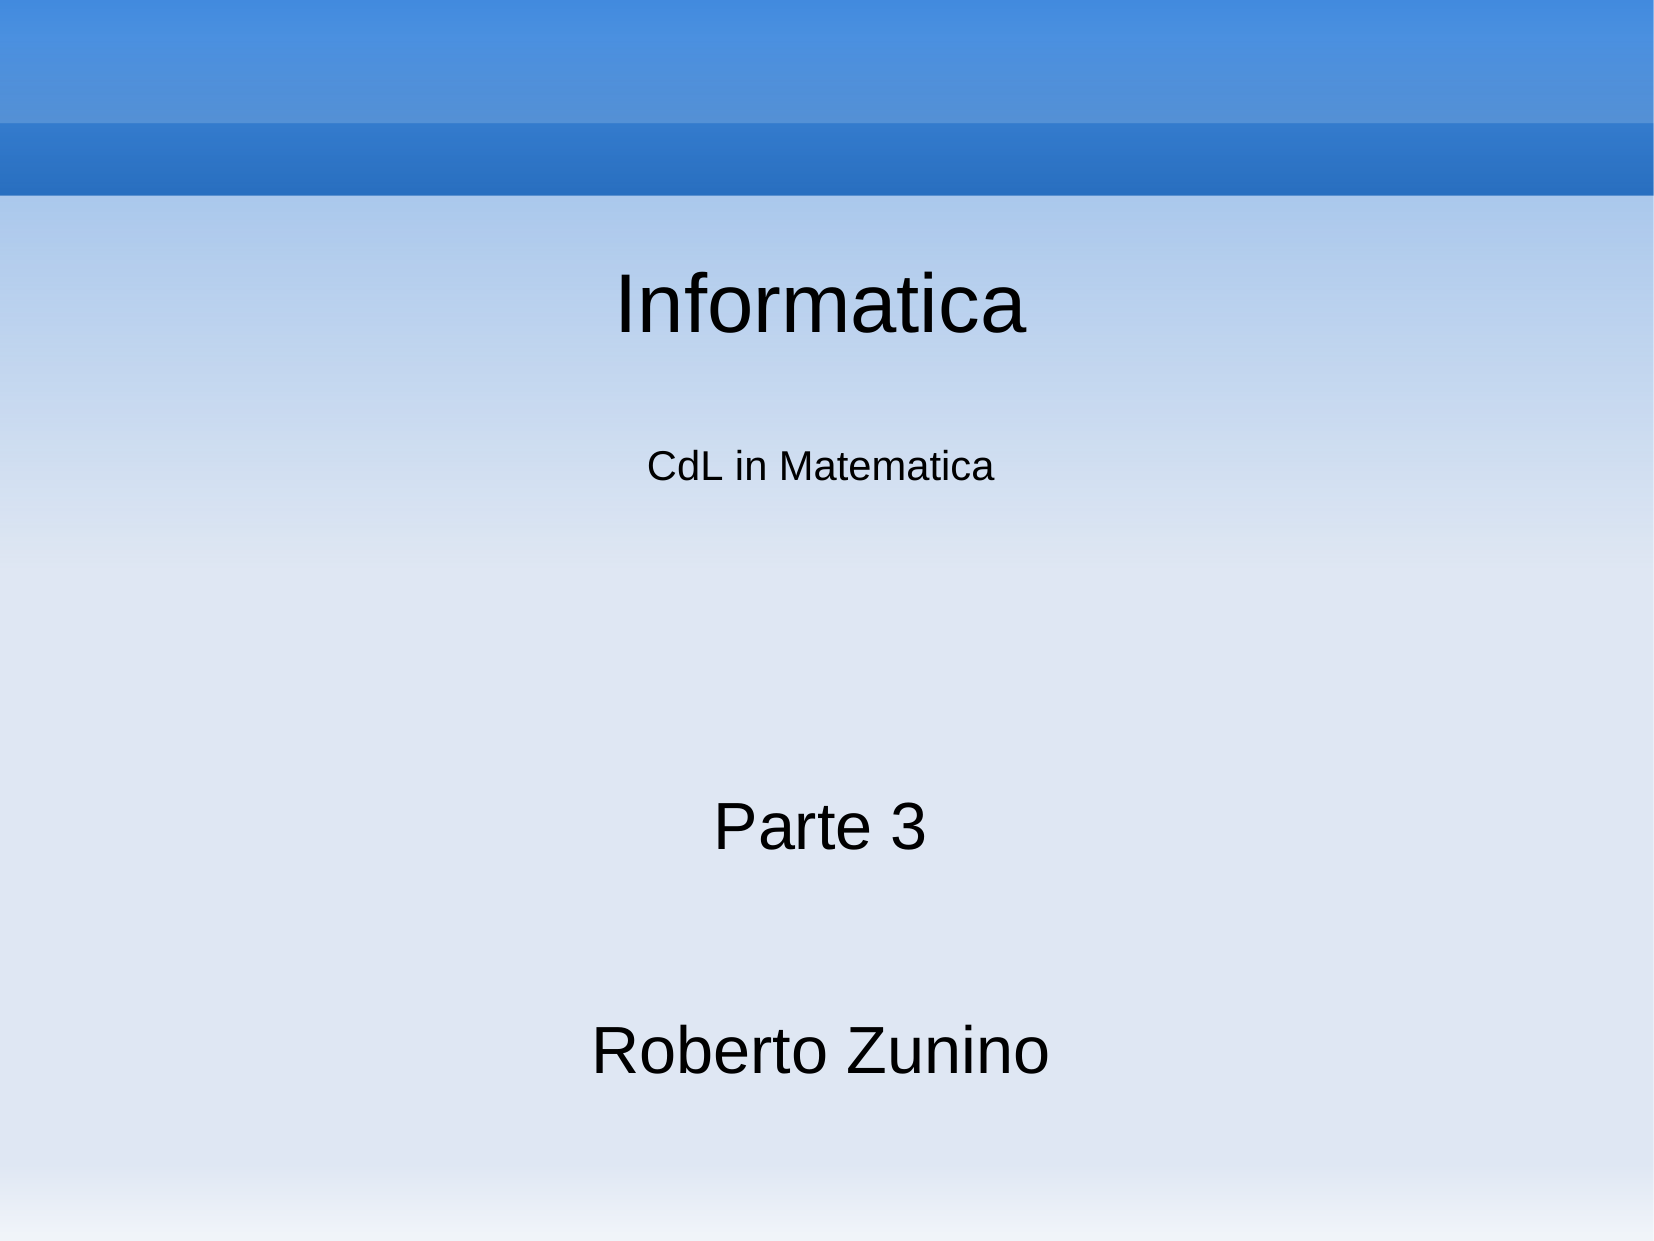

# Informatica CdL in Matematica
Parte 3
Roberto Zunino